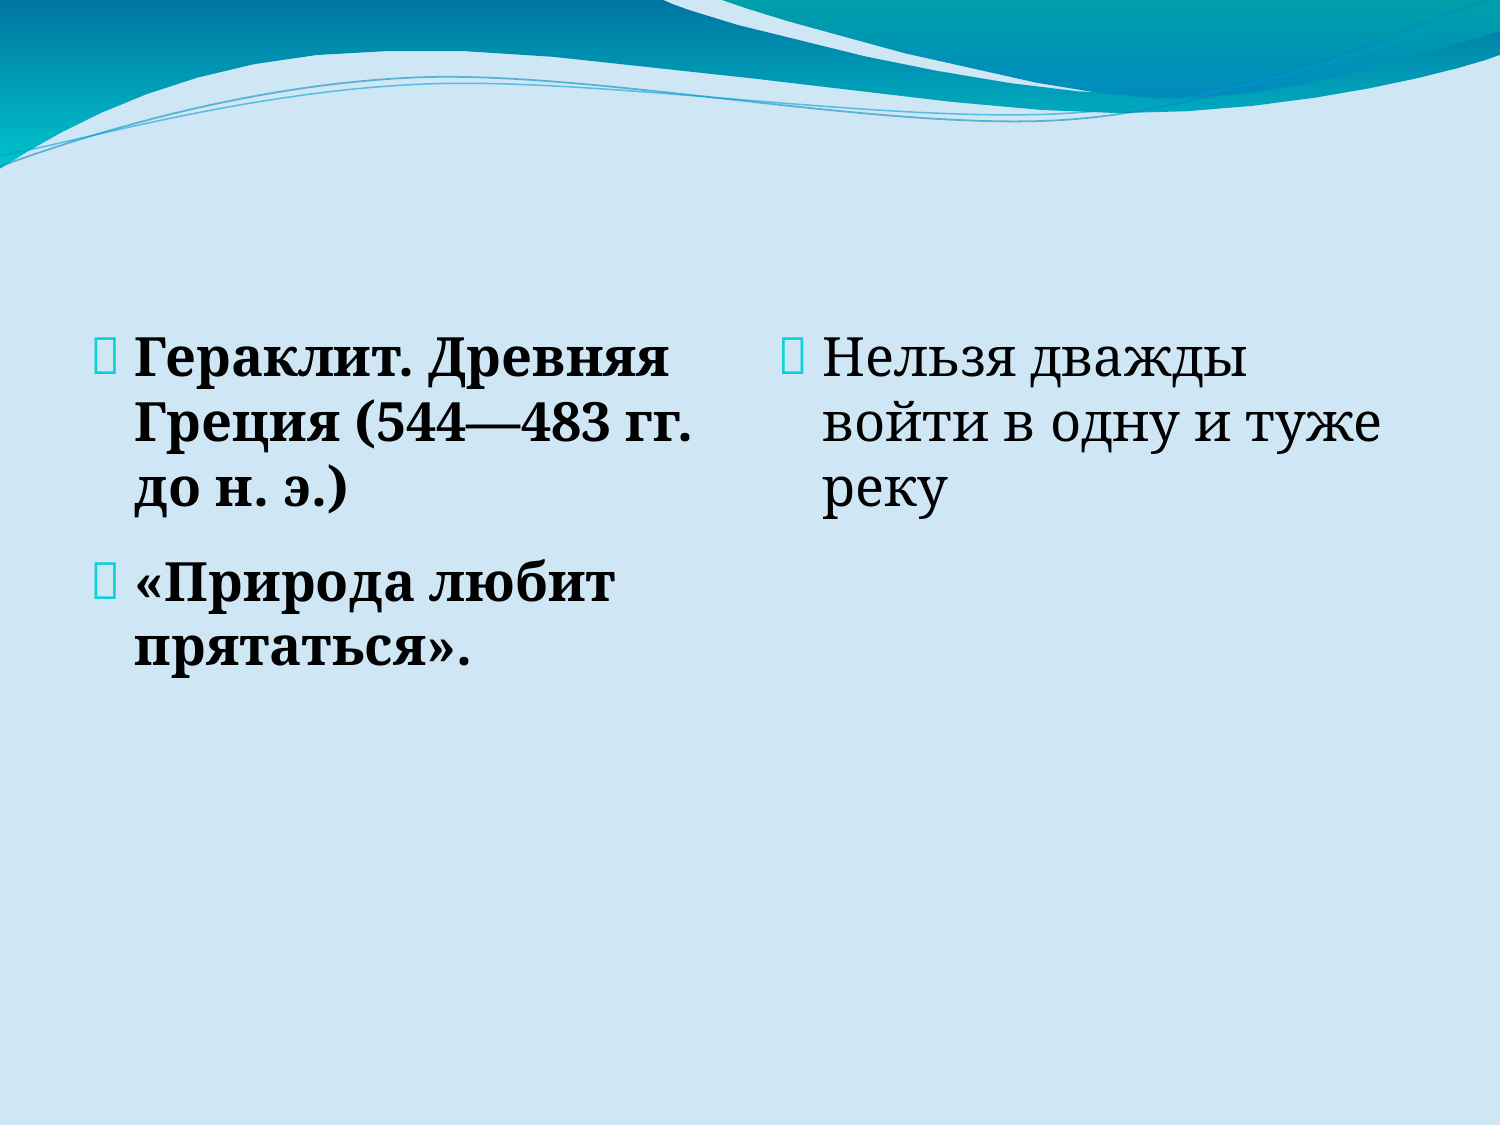

#
Гераклит. Древняя Греция (544—483 гг. до н. э.)
«Природа любит прятаться».
Нельзя дважды войти в одну и туже реку